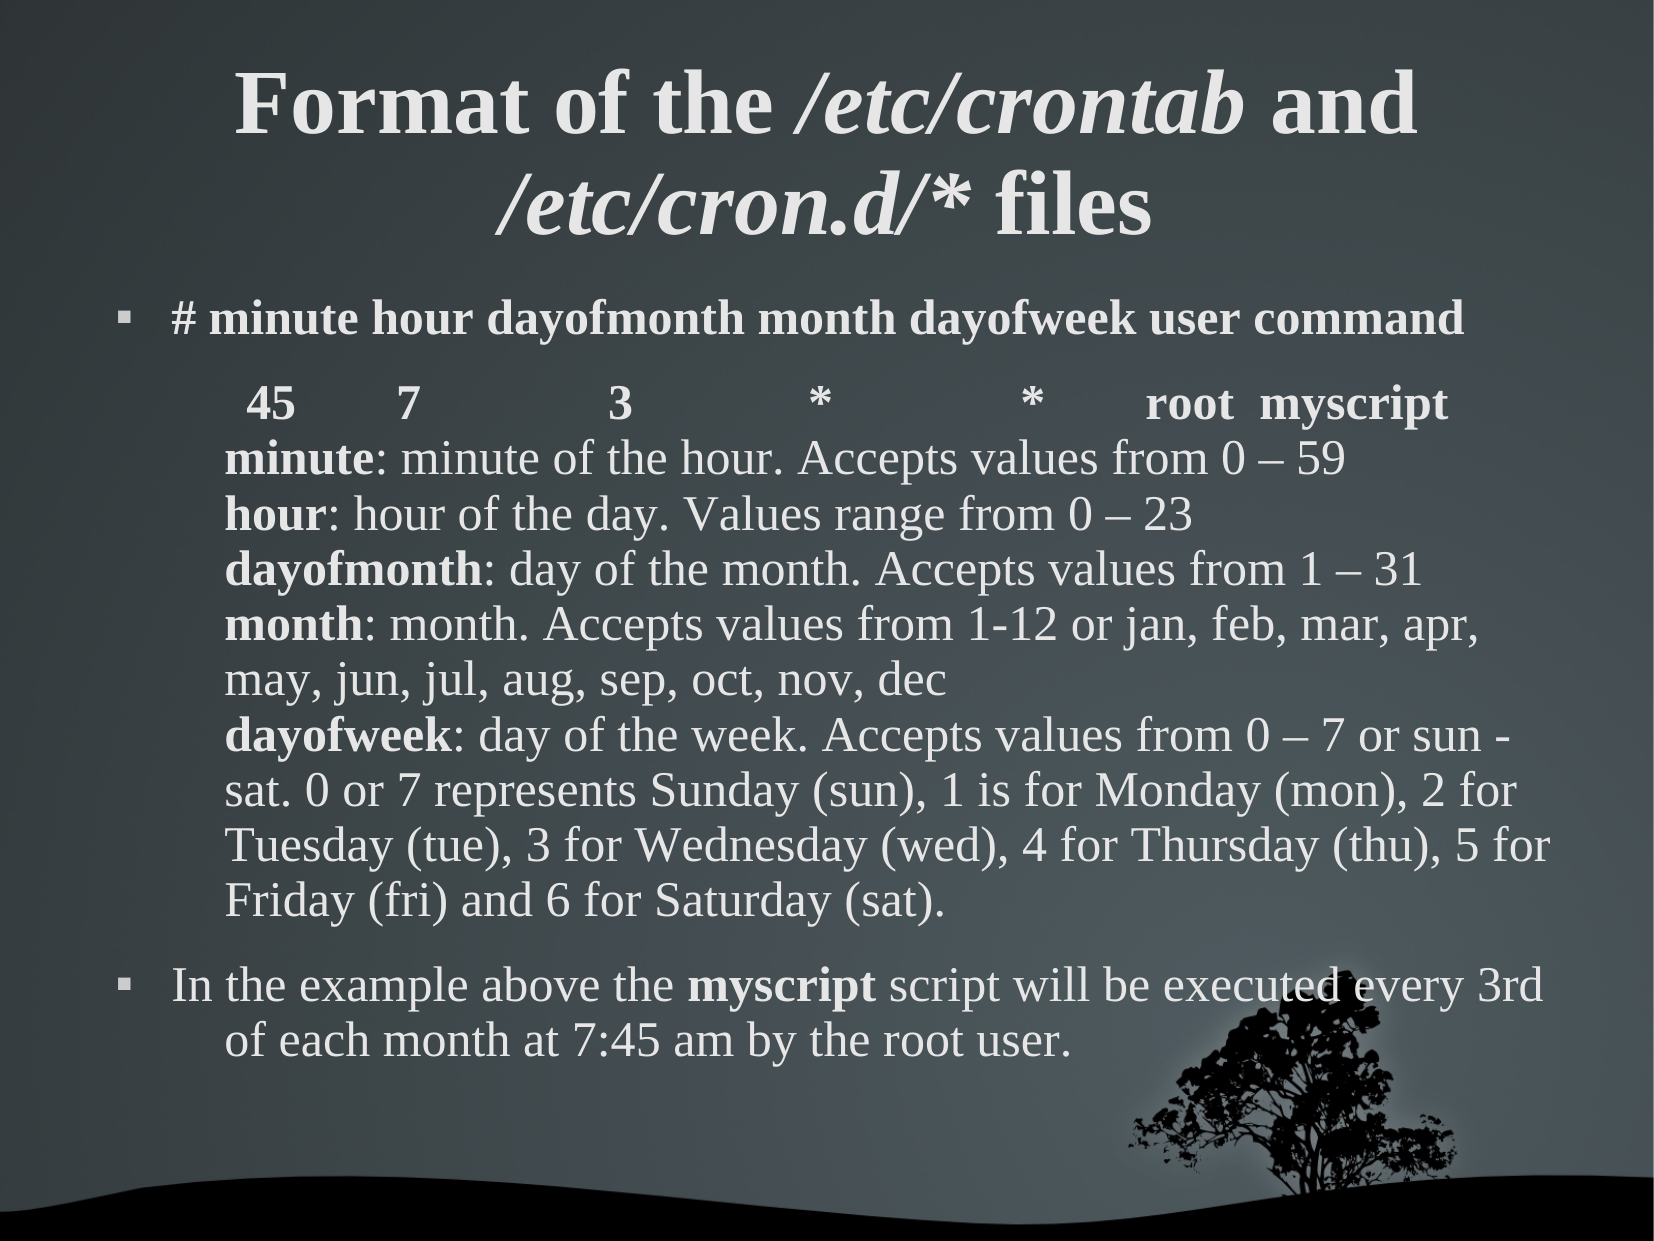

# Format of the /etc/crontab and /etc/cron.d/* files
# minute hour dayofmonth month dayofweek user command
 45 7 3 * * root myscript
minute: minute of the hour. Accepts values from 0 – 59
hour: hour of the day. Values range from 0 – 23
dayofmonth: day of the month. Accepts values from 1 – 31
month: month. Accepts values from 1-12 or jan, feb, mar, apr,	may, jun, jul, aug, sep, oct, nov, dec
dayofweek: day of the week. Accepts values from 0 – 7 or sun - 	sat. 0 or 7 represents Sunday (sun), 1 is for Monday (mon), 2 for Tuesday (tue), 3 for Wednesday (wed), 4 for Thursday (thu), 5 for Friday (fri) and 6 for Saturday (sat).
In the example above the myscript script will be executed every 3rd of each month at 7:45 am by the root user.